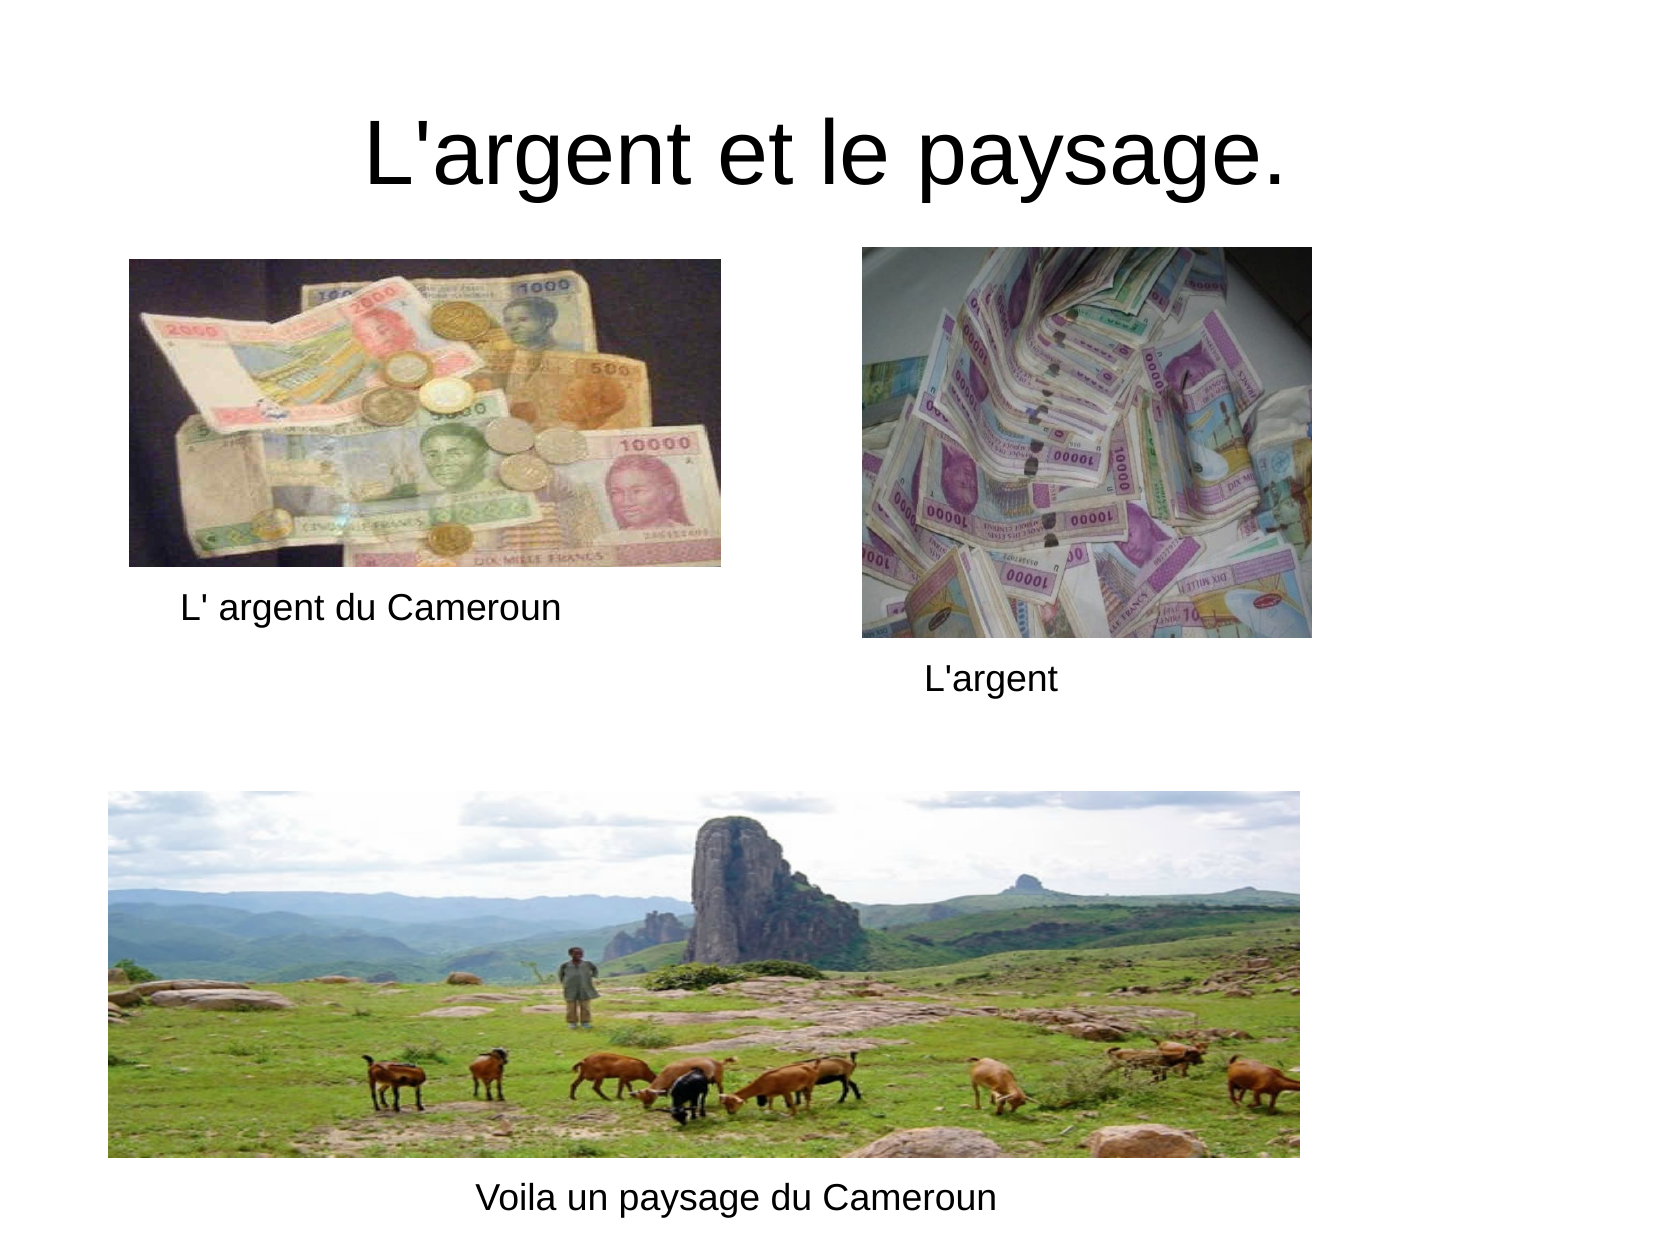

# L'argent et le paysage.
L' argent du Cameroun
L'argent
Voila un paysage du Cameroun